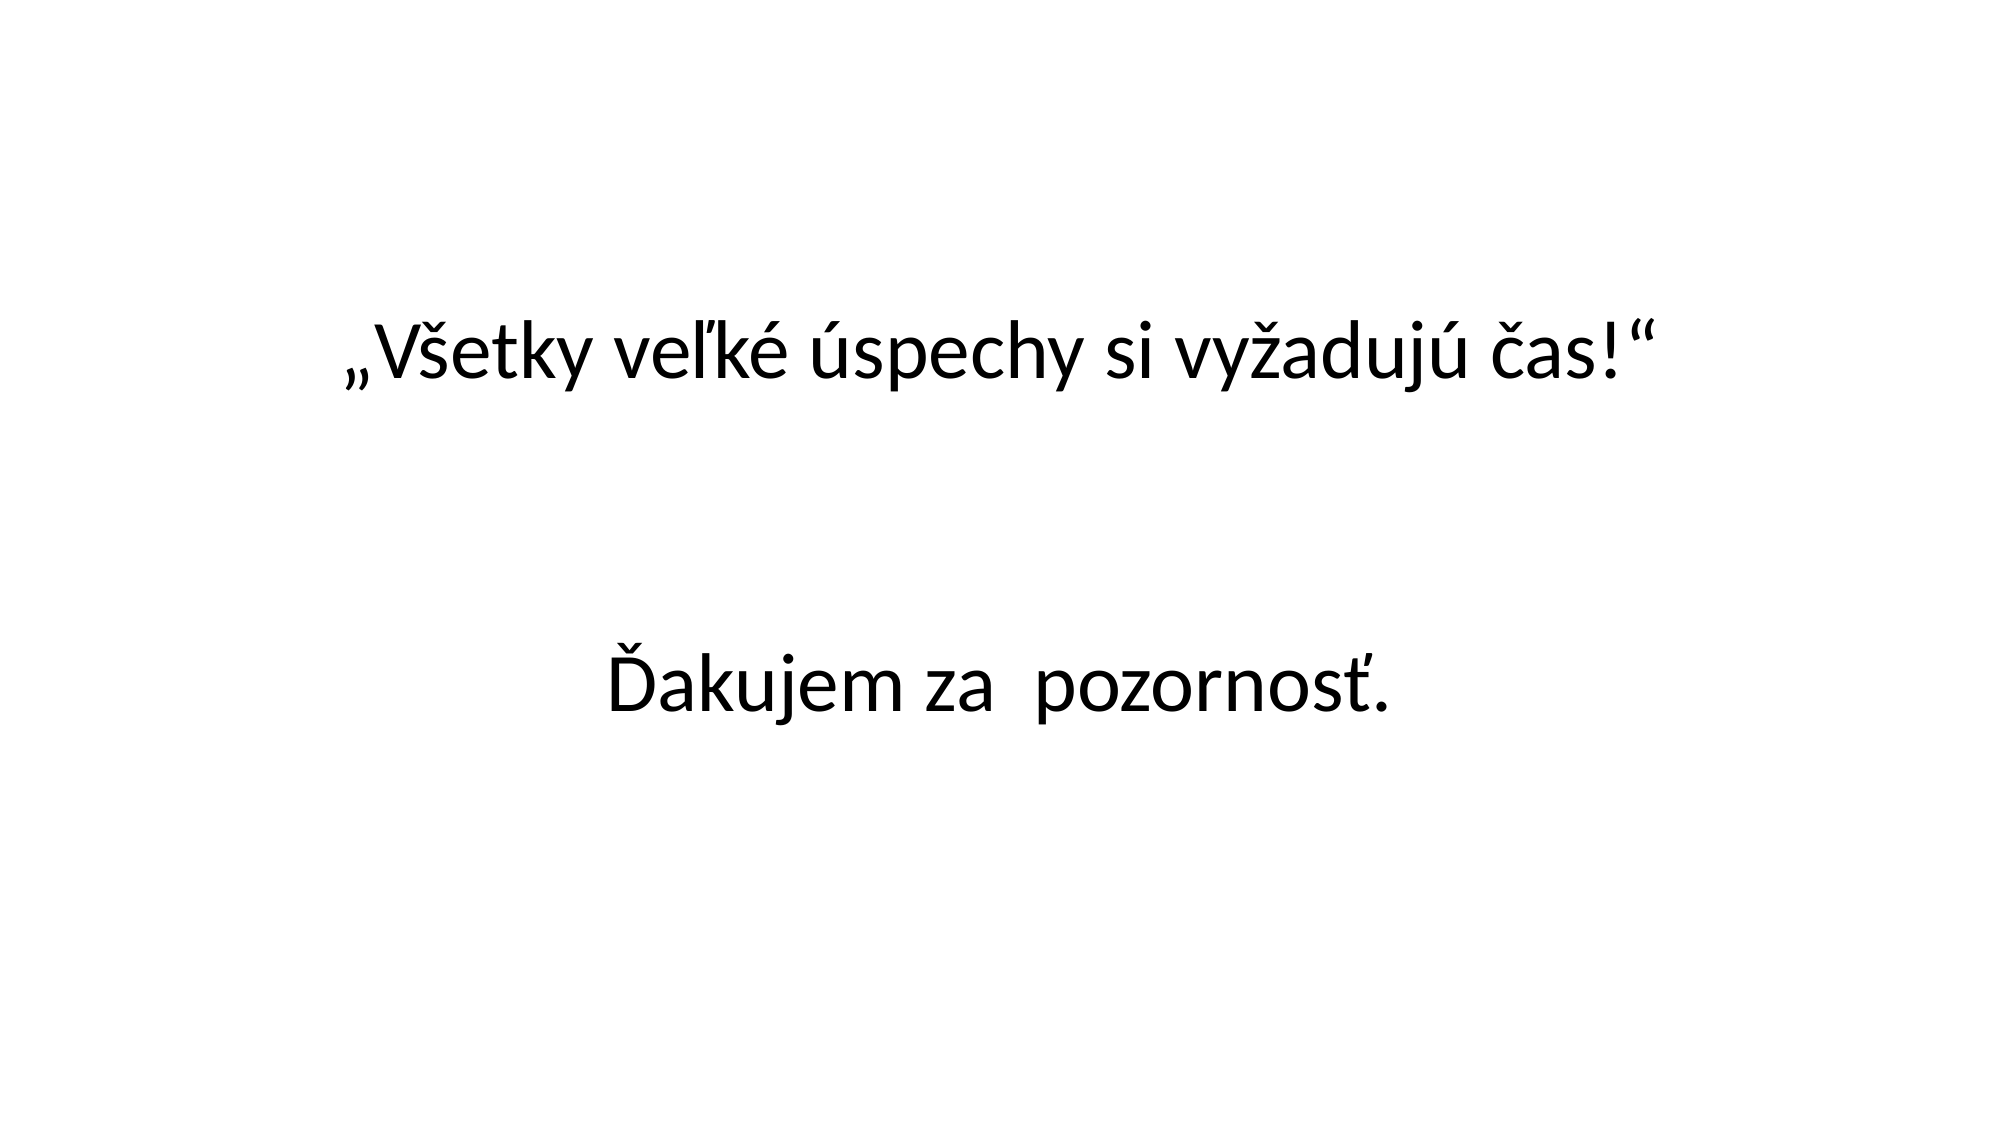

# „Všetky veľké úspechy si vyžadujú čas!“
Ďakujem za pozornosť.